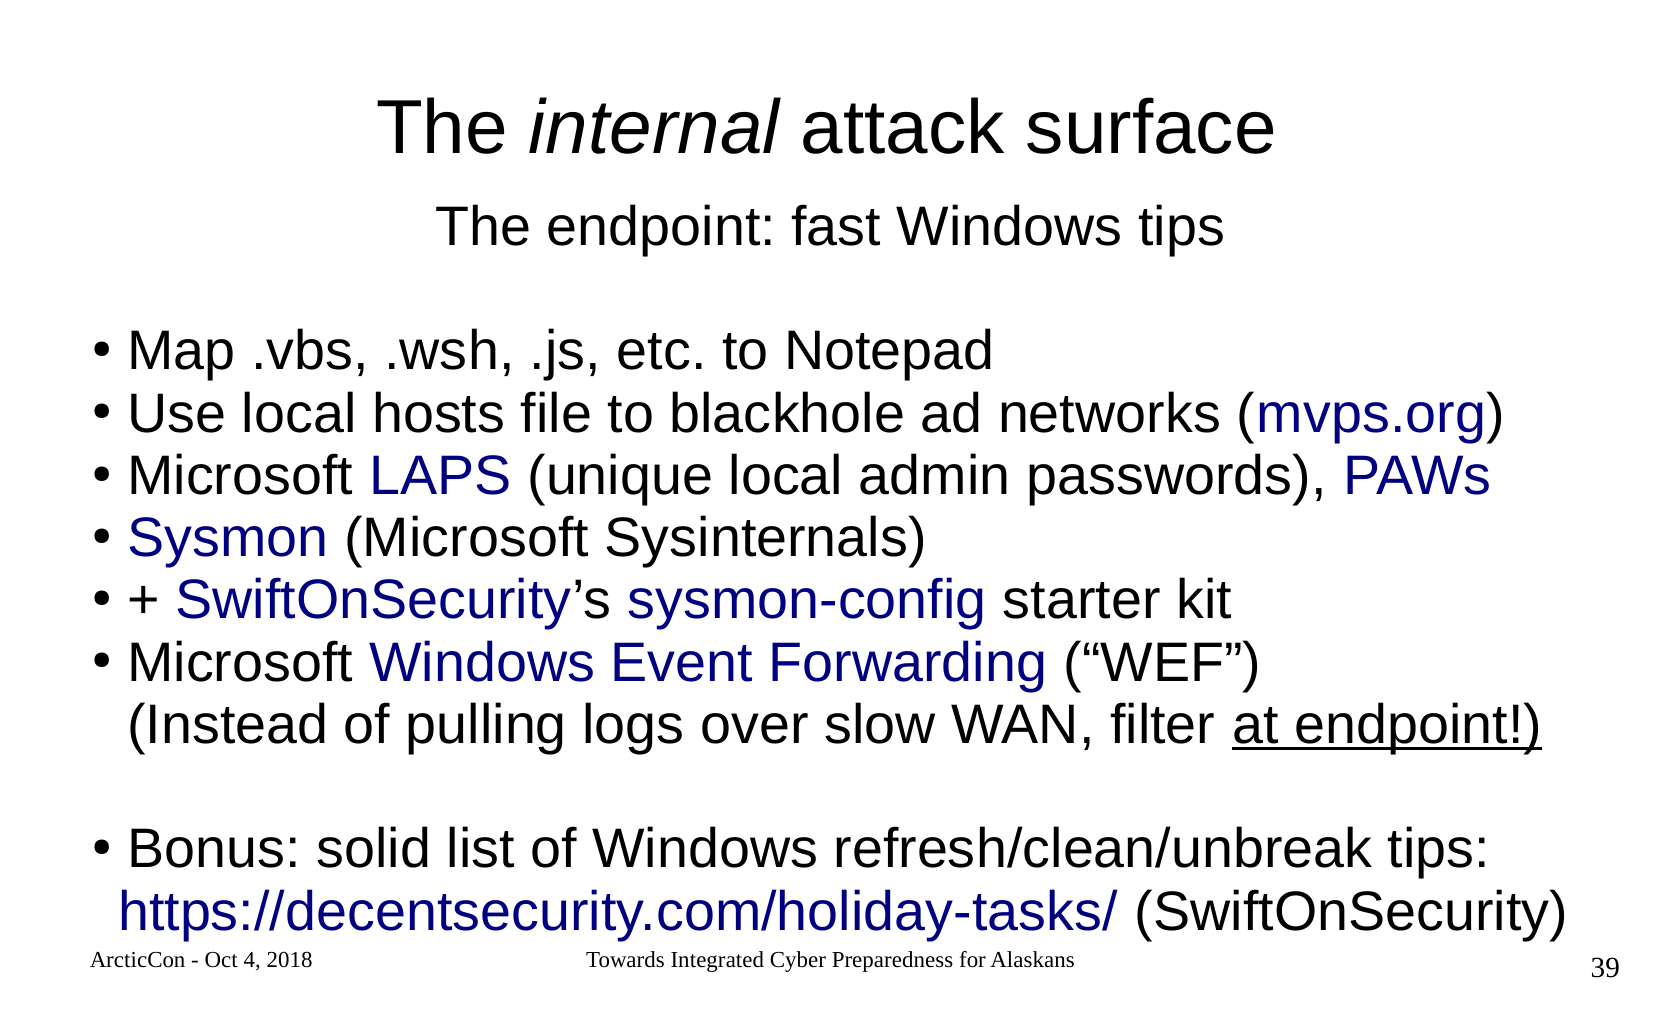

# The internal attack surface
The endpoint: fast Windows tips
Map .vbs, .wsh, .js, etc. to Notepad
Use local hosts file to blackhole ad networks (mvps.org)
Microsoft LAPS (unique local admin passwords), PAWs
Sysmon (Microsoft Sysinternals)
+ SwiftOnSecurity’s sysmon-config starter kit
Microsoft Windows Event Forwarding (“WEF”)
(Instead of pulling logs over slow WAN, filter at endpoint!)
Bonus: solid list of Windows refresh/clean/unbreak tips:
https://decentsecurity.com/holiday-tasks/ (SwiftOnSecurity)